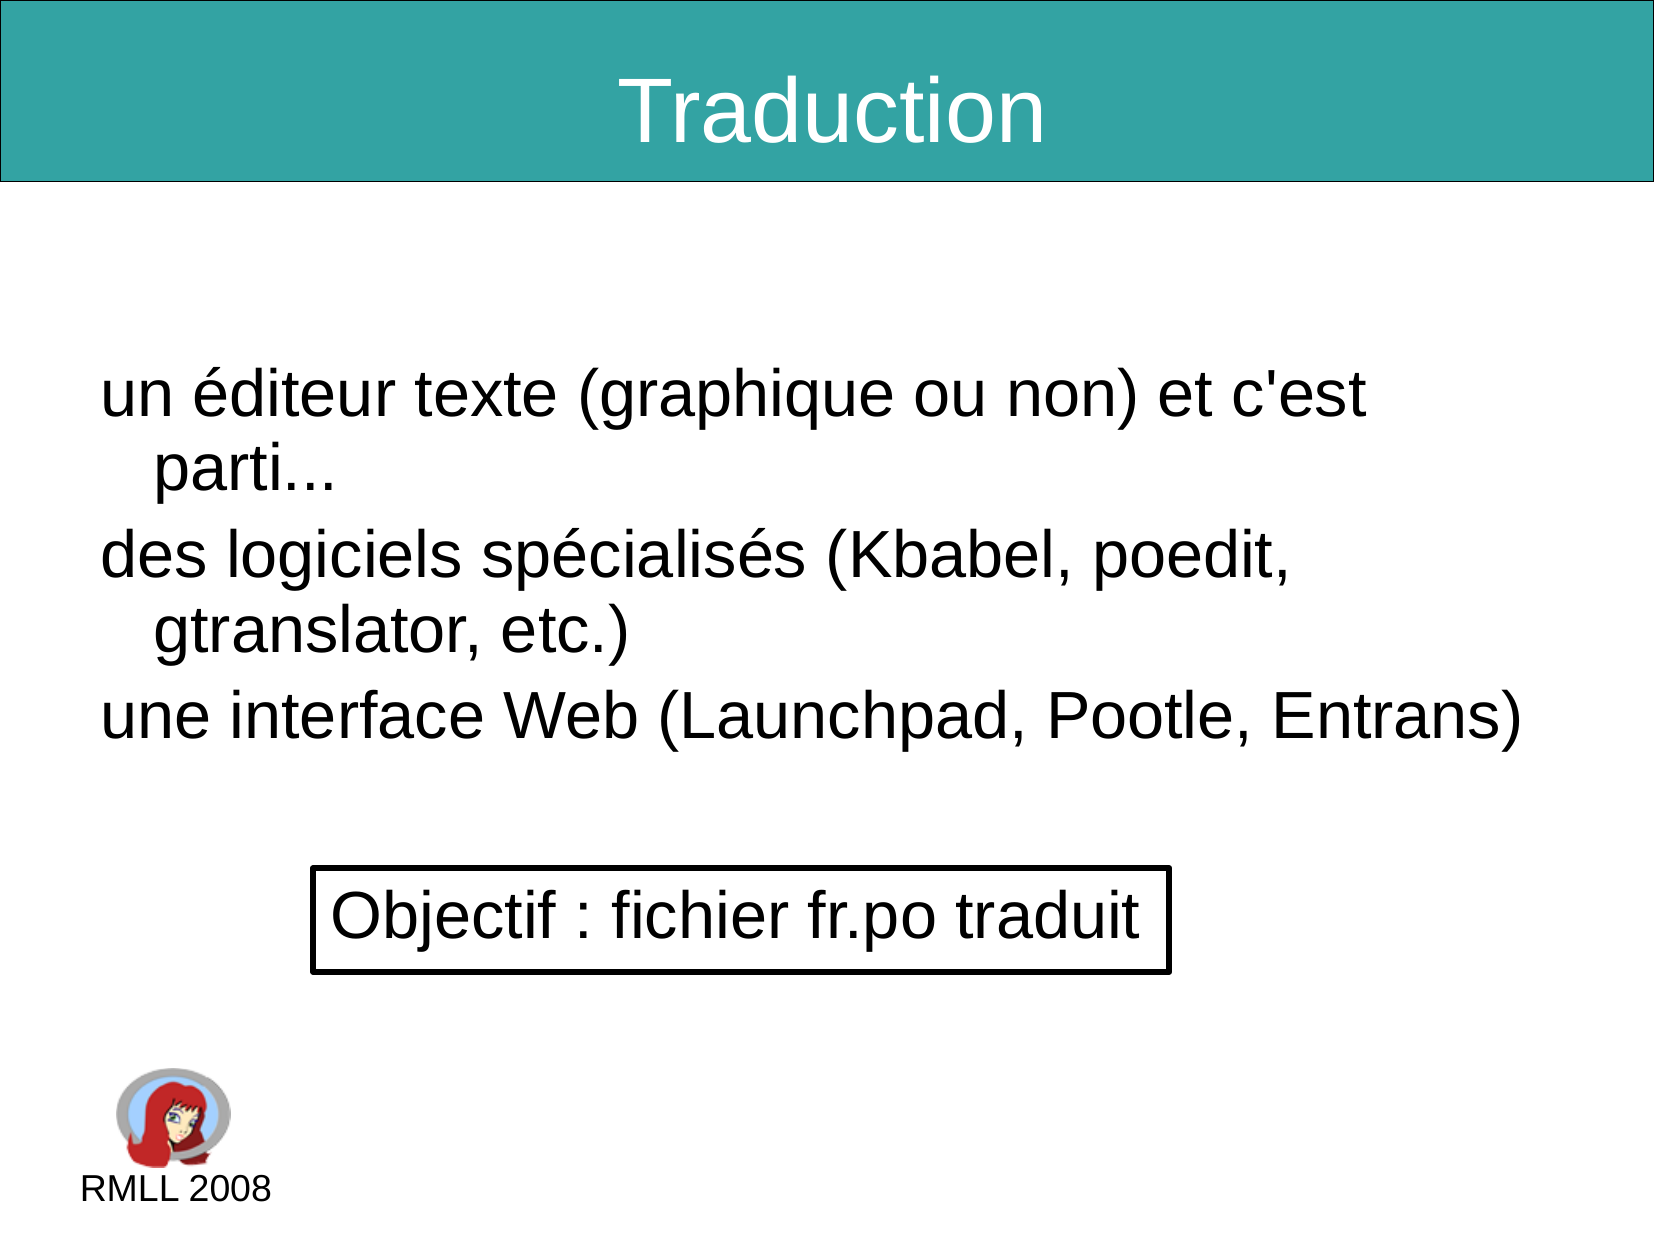

# Traduction
un éditeur texte (graphique ou non) et c'est parti...
des logiciels spécialisés (Kbabel, poedit, gtranslator, etc.)
une interface Web (Launchpad, Pootle, Entrans)
Objectif : fichier fr.po traduit